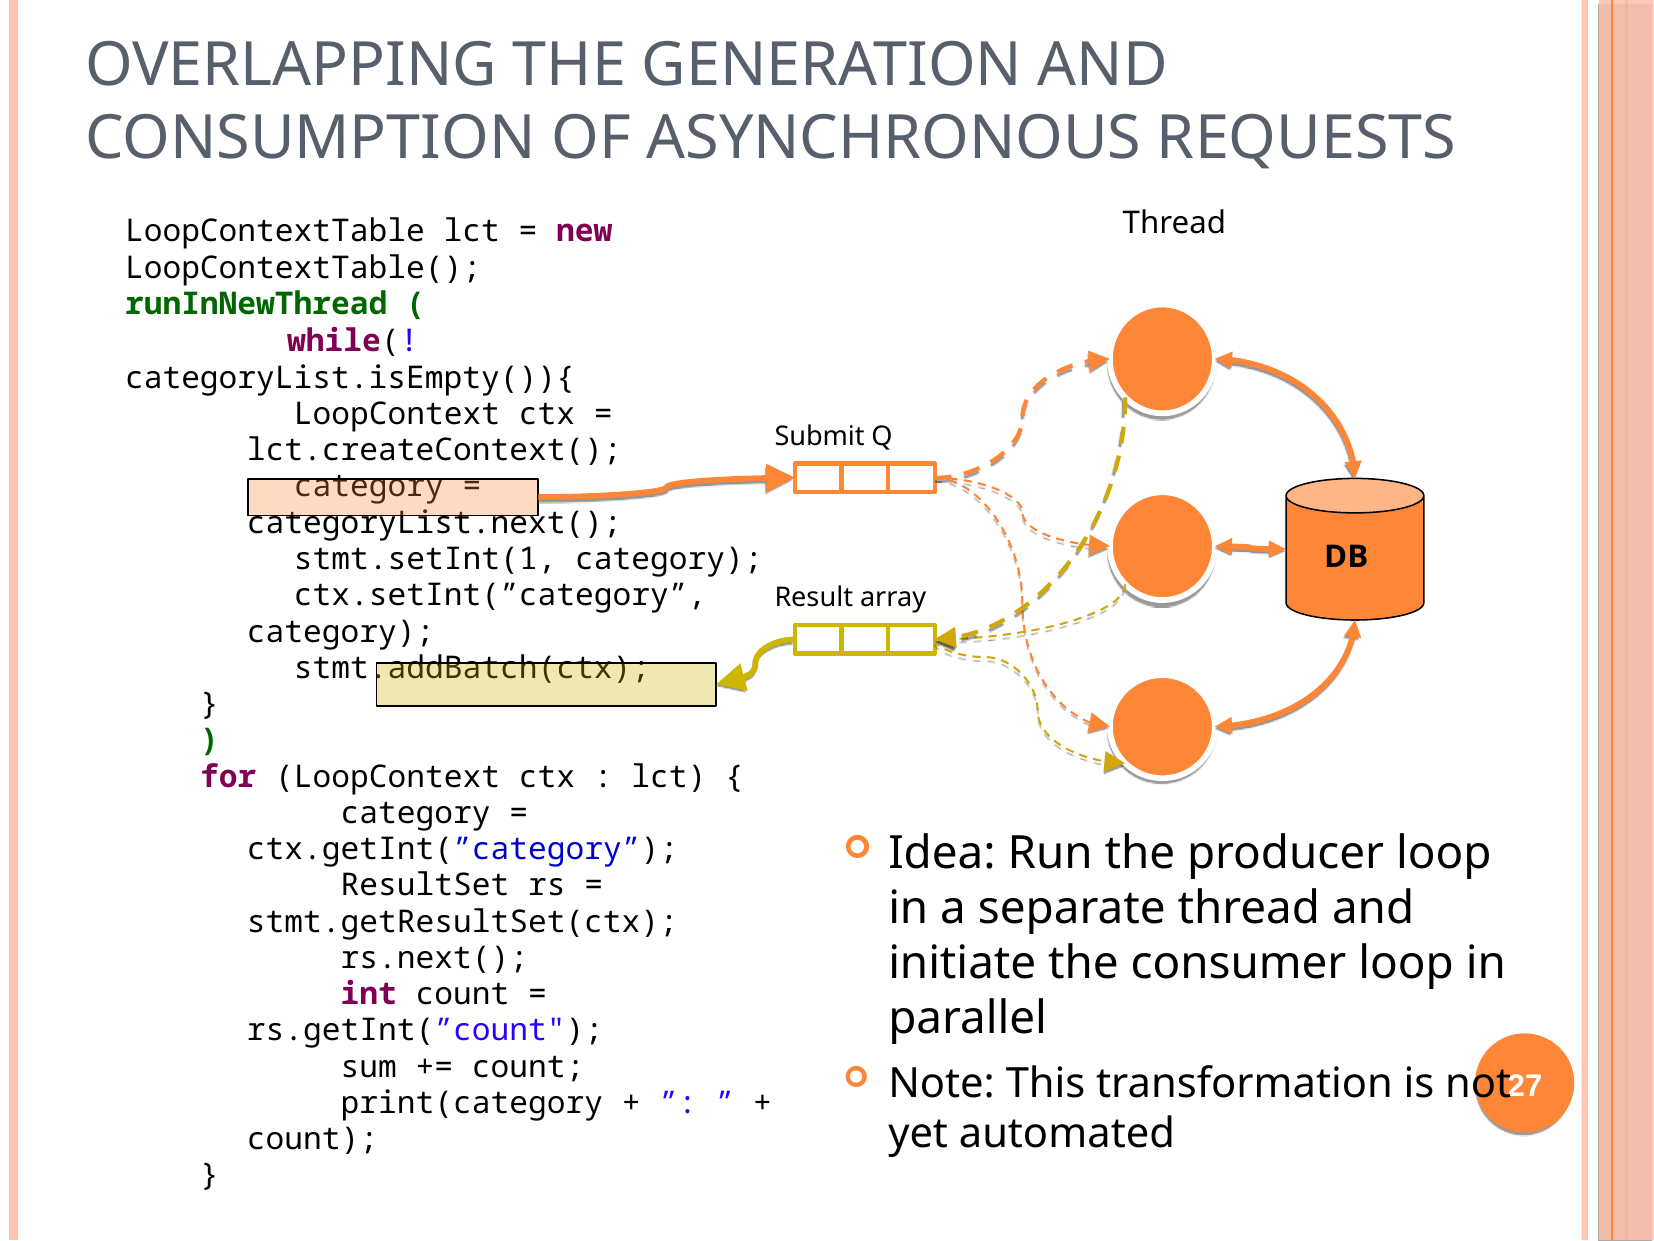

# Overlapping the generation and consumption of asynchronous requests
Thread
LoopContextTable lct = new LoopContextTable();
runInNewThread (
		while(!categoryList.isEmpty()){
 LoopContext ctx = lct.createContext();
 category = categoryList.next();
 stmt.setInt(1, category);
 ctx.setInt(”category”, category);
 stmt.addBatch(ctx);
}
)
for (LoopContext ctx : lct) {
	 category = ctx.getInt(”category”);
	 ResultSet rs = stmt.getResultSet(ctx);
	 rs.next();
	 int count = rs.getInt(”count");
	 sum += count;
	 print(category + ”: ” + count);
}
Submit Q
DB
Result array
Idea: Run the producer loop in a separate thread and initiate the consumer loop in parallel
Note: This transformation is not yet automated